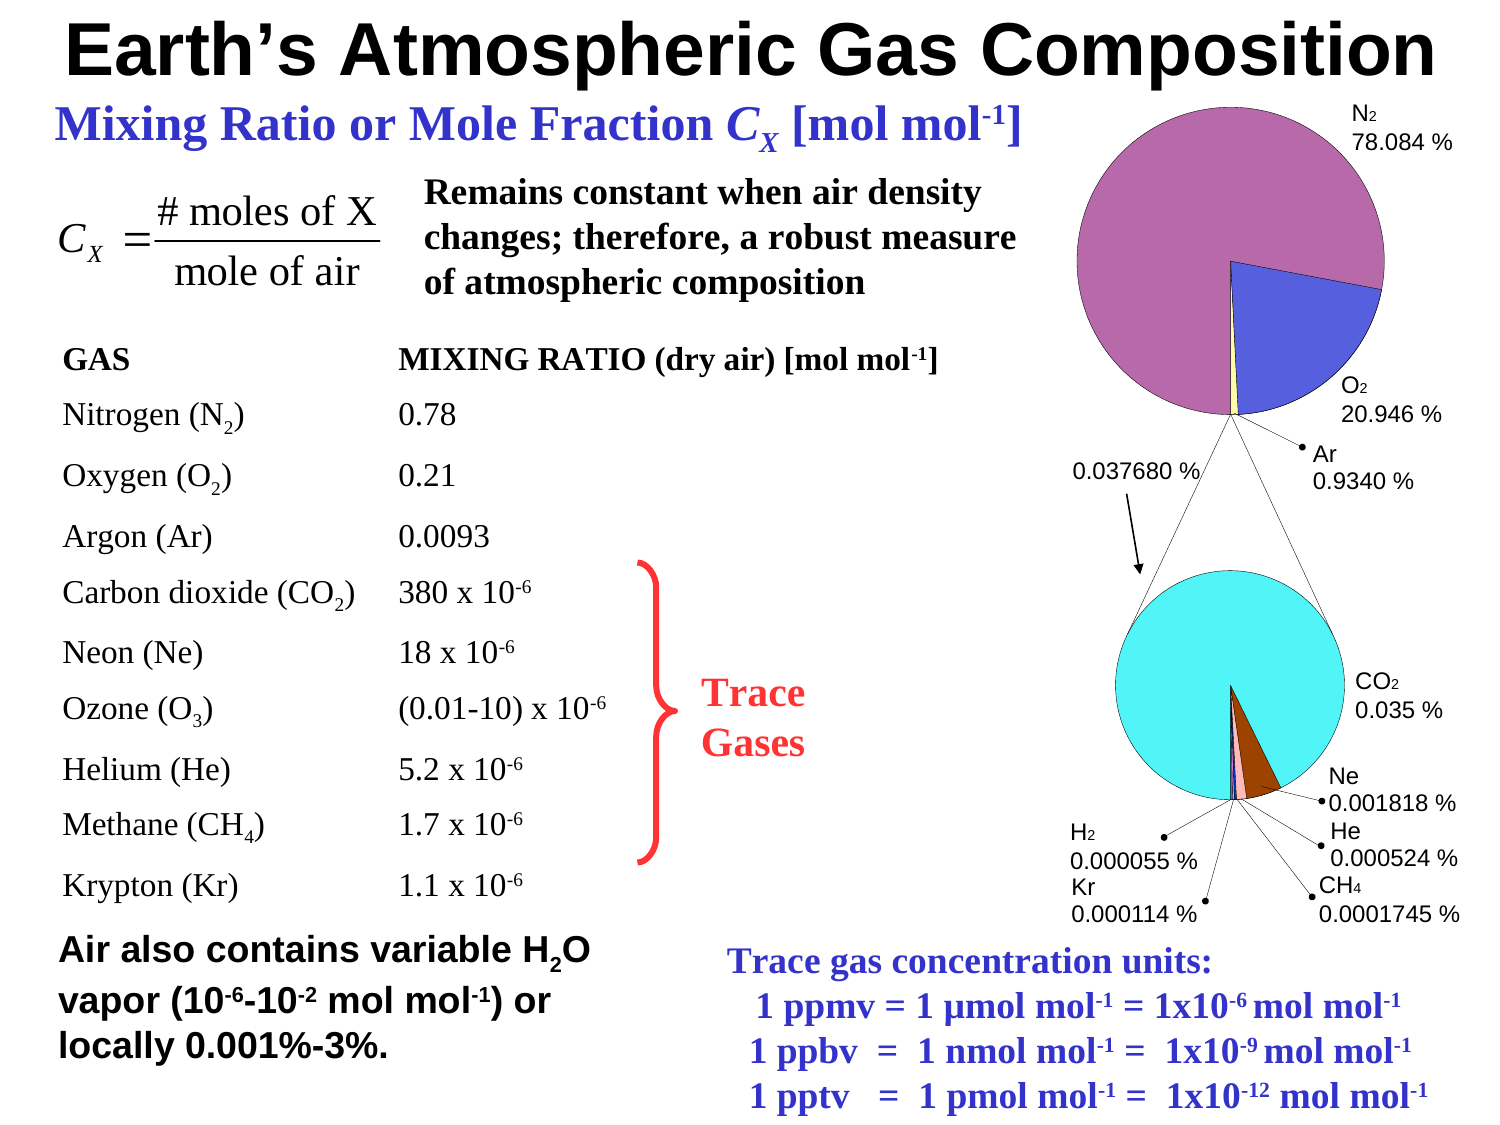

Earth’s Atmospheric Gas Composition
# Mixing Ratio or Mole Fraction CX [mol mol-1]
Remains constant when air density changes; therefore, a robust measure of atmospheric composition
| GAS | MIXING RATIO (dry air) [mol mol-1] |
| --- | --- |
| Nitrogen (N2) | 0.78 |
| Oxygen (O2) | 0.21 |
| Argon (Ar) | 0.0093 |
| Carbon dioxide (CO2) | 380 x 10-6 |
| Neon (Ne) | 18 x 10-6 |
| Ozone (O3) | (0.01-10) x 10-6 |
| Helium (He) | 5.2 x 10-6 |
| Methane (CH4) | 1.7 x 10-6 |
| Krypton (Kr) | 1.1 x 10-6 |
Trace
Gases
Air also contains variable H2O vapor (10-6-10-2 mol mol-1) or locally 0.001%-3%.
Trace gas concentration units:
 1 ppmv = 1 µmol mol-1 = 1x10-6 mol mol-1
 1 ppbv = 1 nmol mol-1 = 1x10-9 mol mol-1
 1 pptv = 1 pmol mol-1 = 1x10-12 mol mol-1